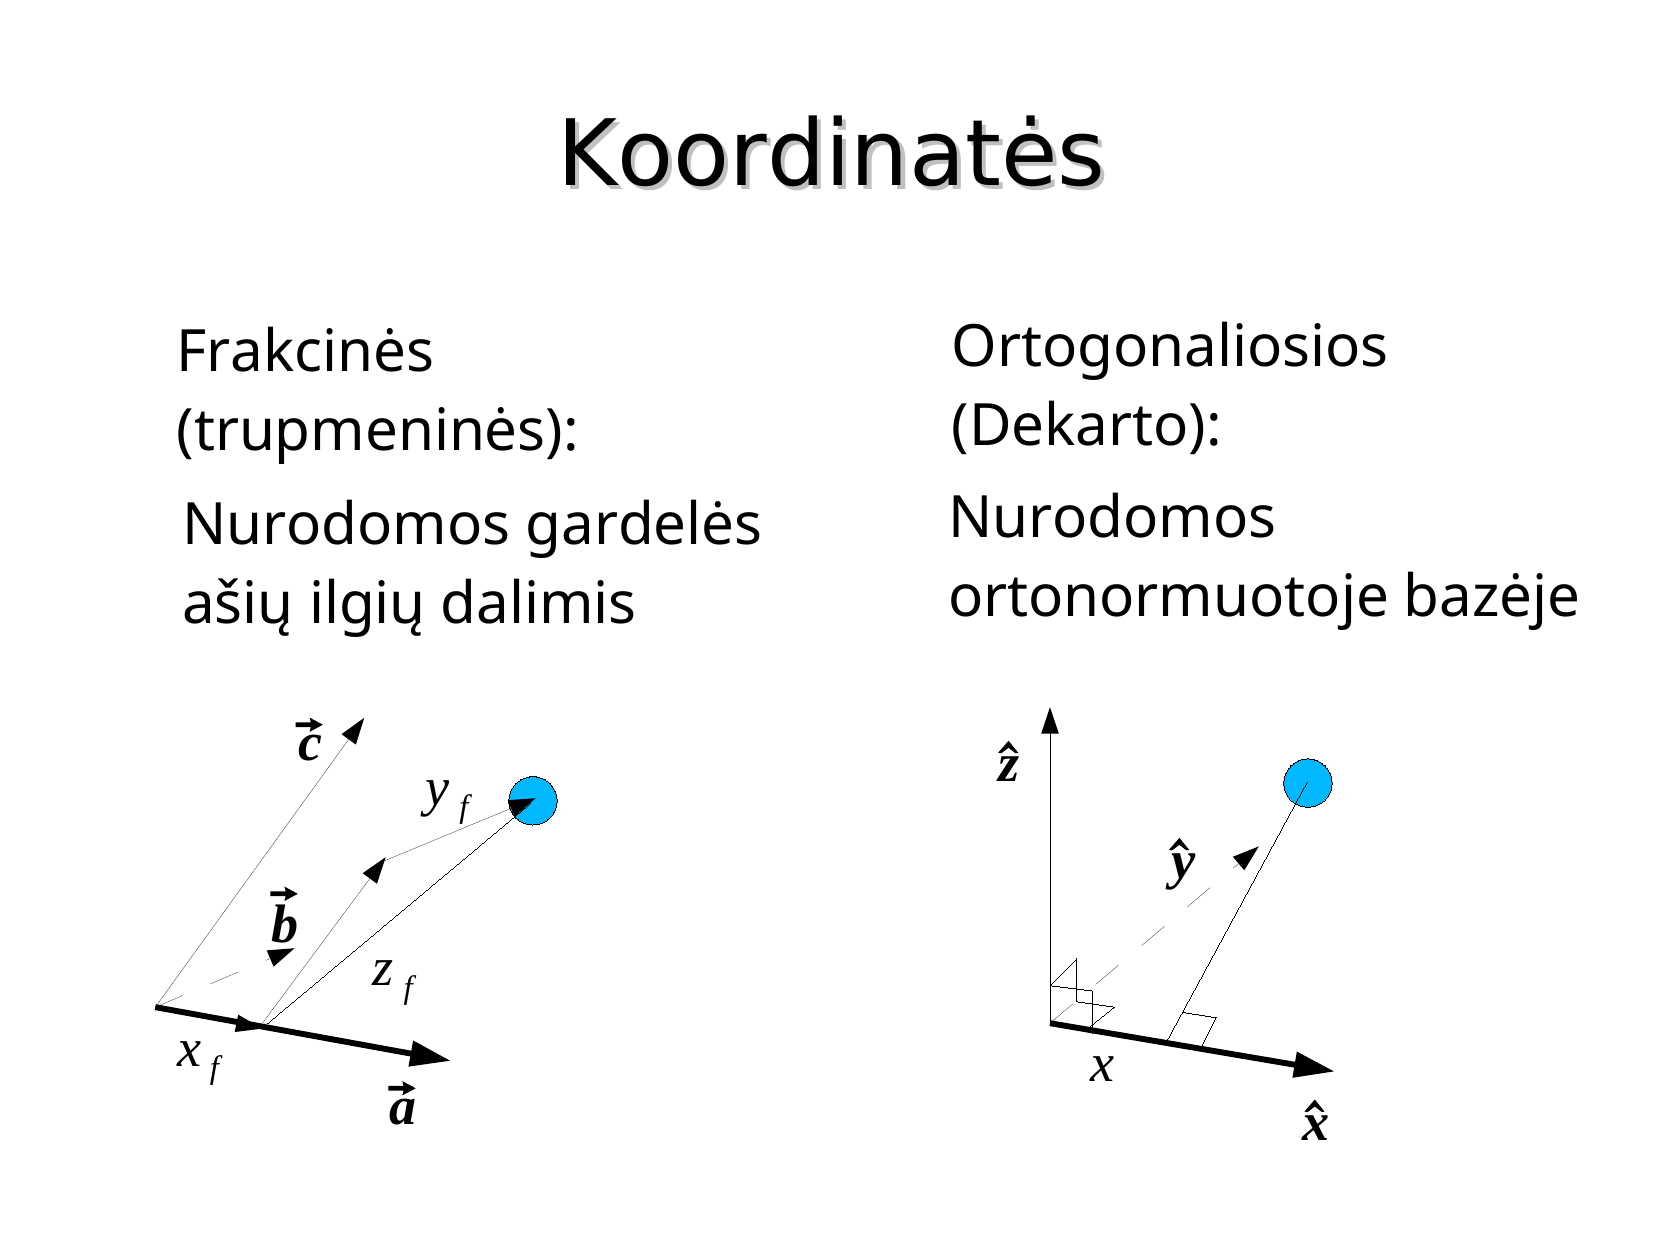

# Koordinatės
Ortogonaliosios (Dekarto):
Frakcinės (trupmeninės):
Nurodomos ortonormuotoje bazėje
Nurodomos gardelės ašių ilgių dalimis